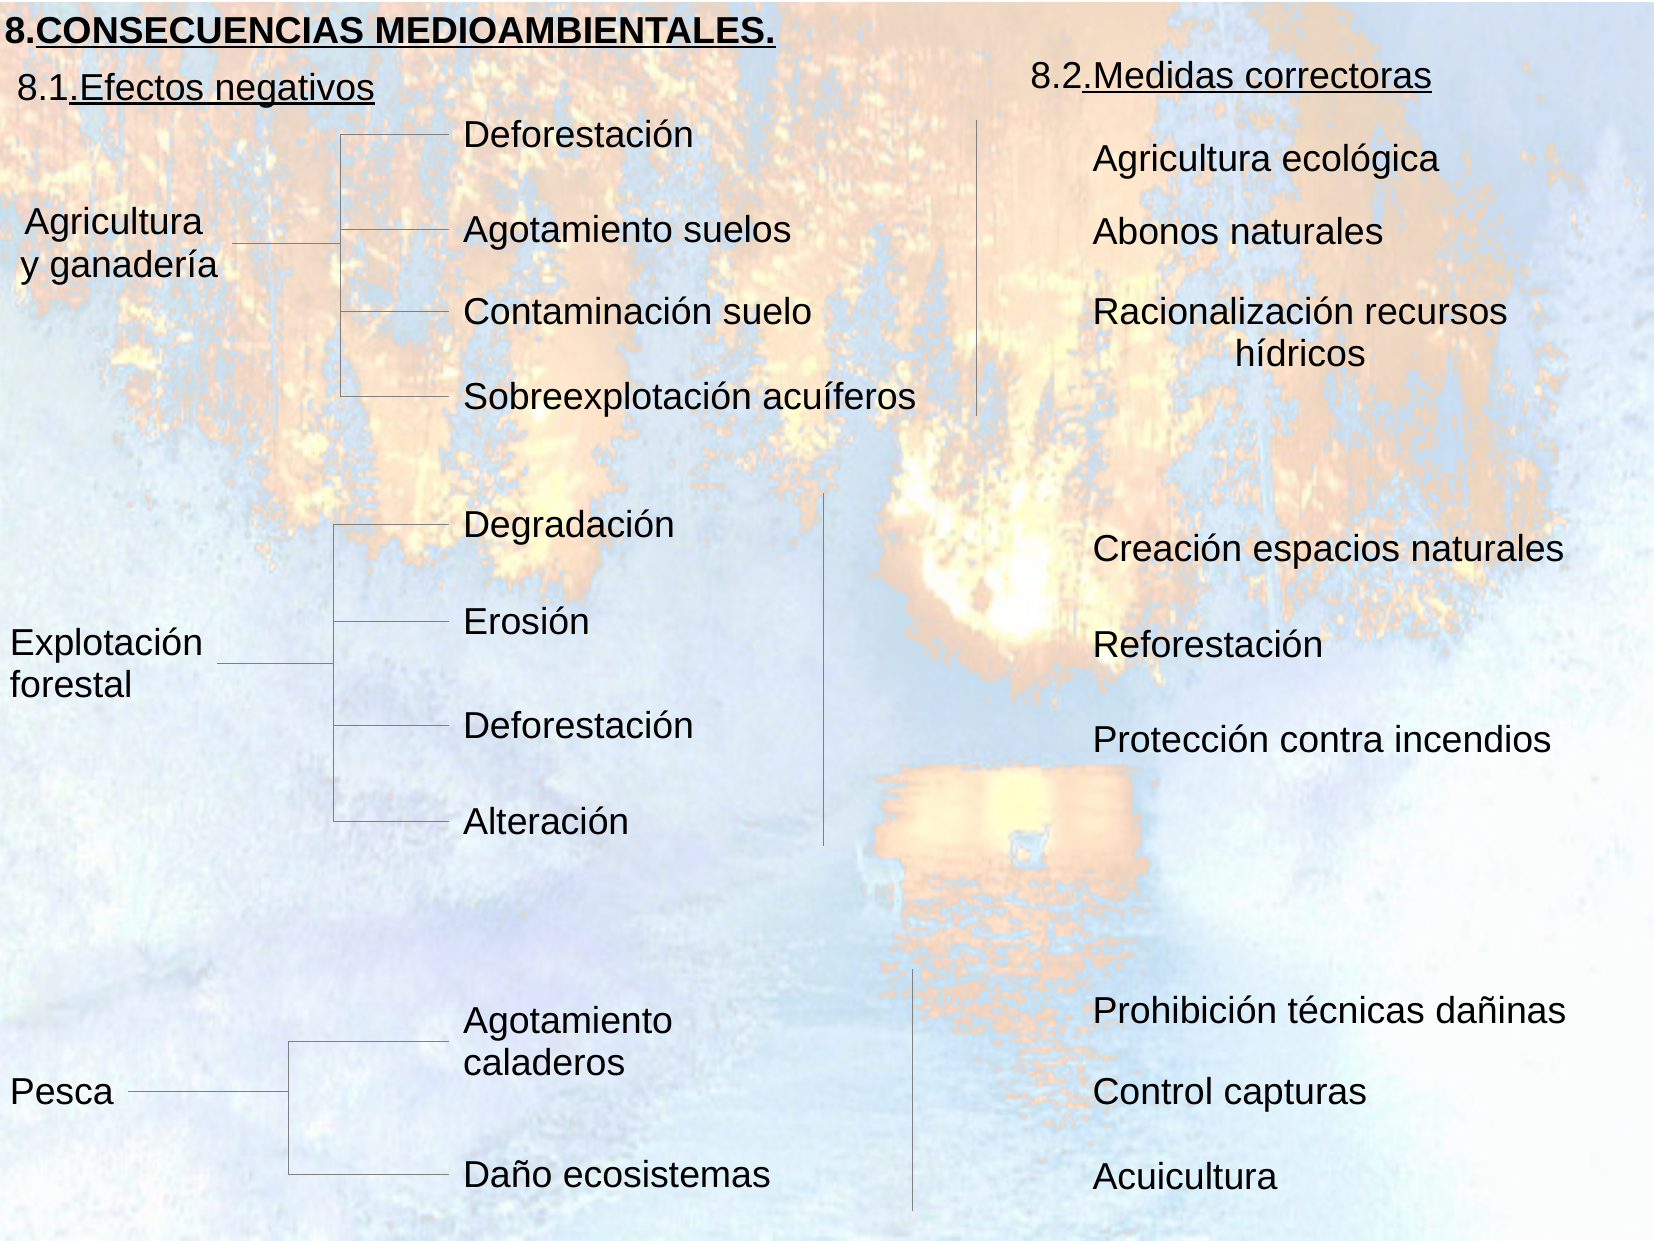

8.CONSECUENCIAS MEDIOAMBIENTALES.
8.2.Medidas correctoras
8.1.Efectos negativos
Deforestación
Agricultura ecológica
Agricultura
 y ganadería
Agotamiento suelos
Abonos naturales
Contaminación suelo
Racionalización recursos
hídricos
Sobreexplotación acuíferos
Degradación
Creación espacios naturales
Erosión
Explotación
forestal
Reforestación
Deforestación
Protección contra incendios
Alteración
Prohibición técnicas dañinas
Agotamiento
caladeros
Pesca
Control capturas
Daño ecosistemas
Acuicultura